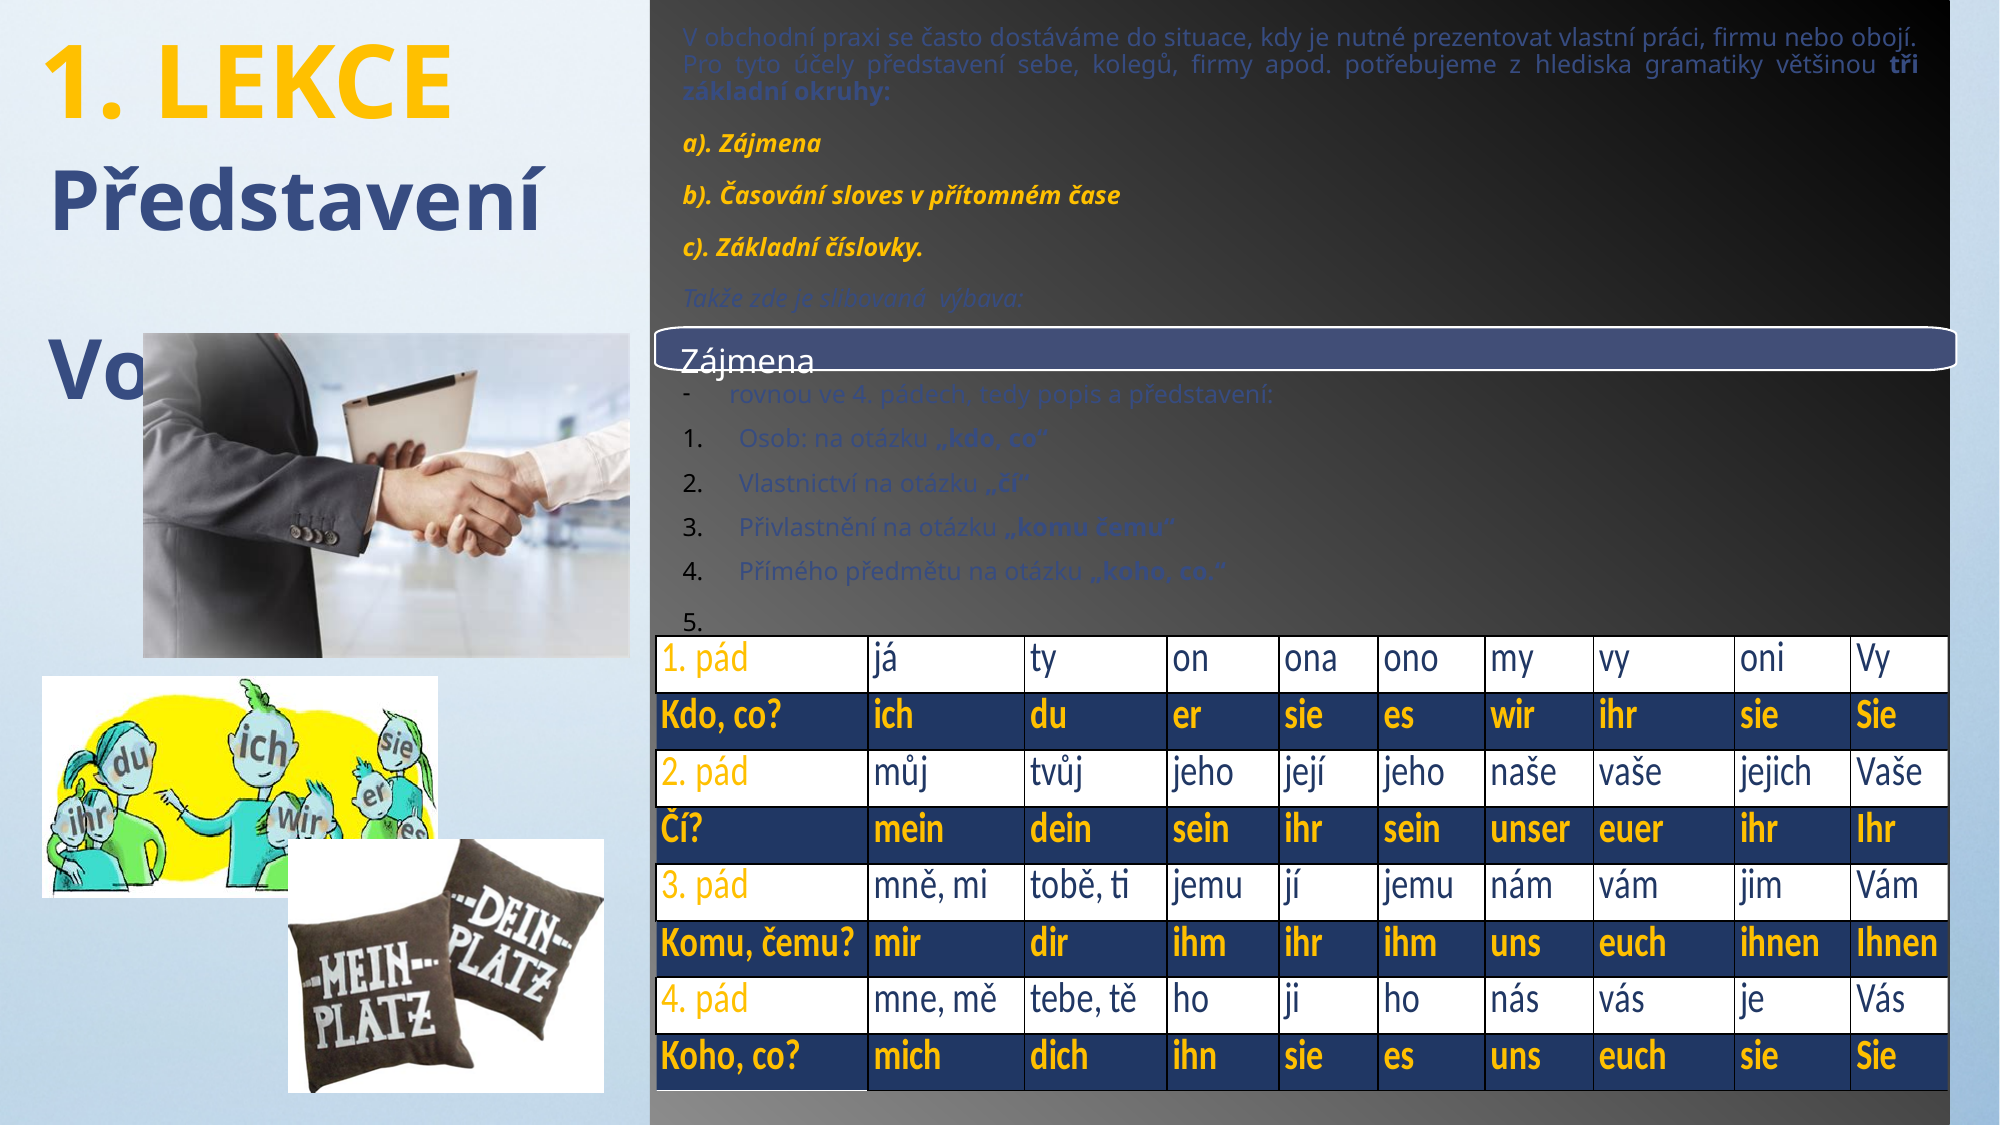

# 1. LEKCE
V obchodní praxi se často dostáváme do situace, kdy je nutné prezentovat vlastní práci, firmu nebo obojí. Pro tyto účely představení sebe, kolegů, firmy apod. potřebujeme z hlediska gramatiky většinou tři základní okruhy:
a). Zájmena
b). Časování sloves v přítomném čase
c). Základní číslovky.
Takže zde je slibovaná výbava:
rovnou ve 4. pádech, tedy popis a představení:
Osob: na otázku „kdo, co“
Vlastnictví na otázku „čí“
Přivlastnění na otázku „komu čemu“
Přímého předmětu na otázku „koho, co.“
Představení
Vorstellung
Zájmena